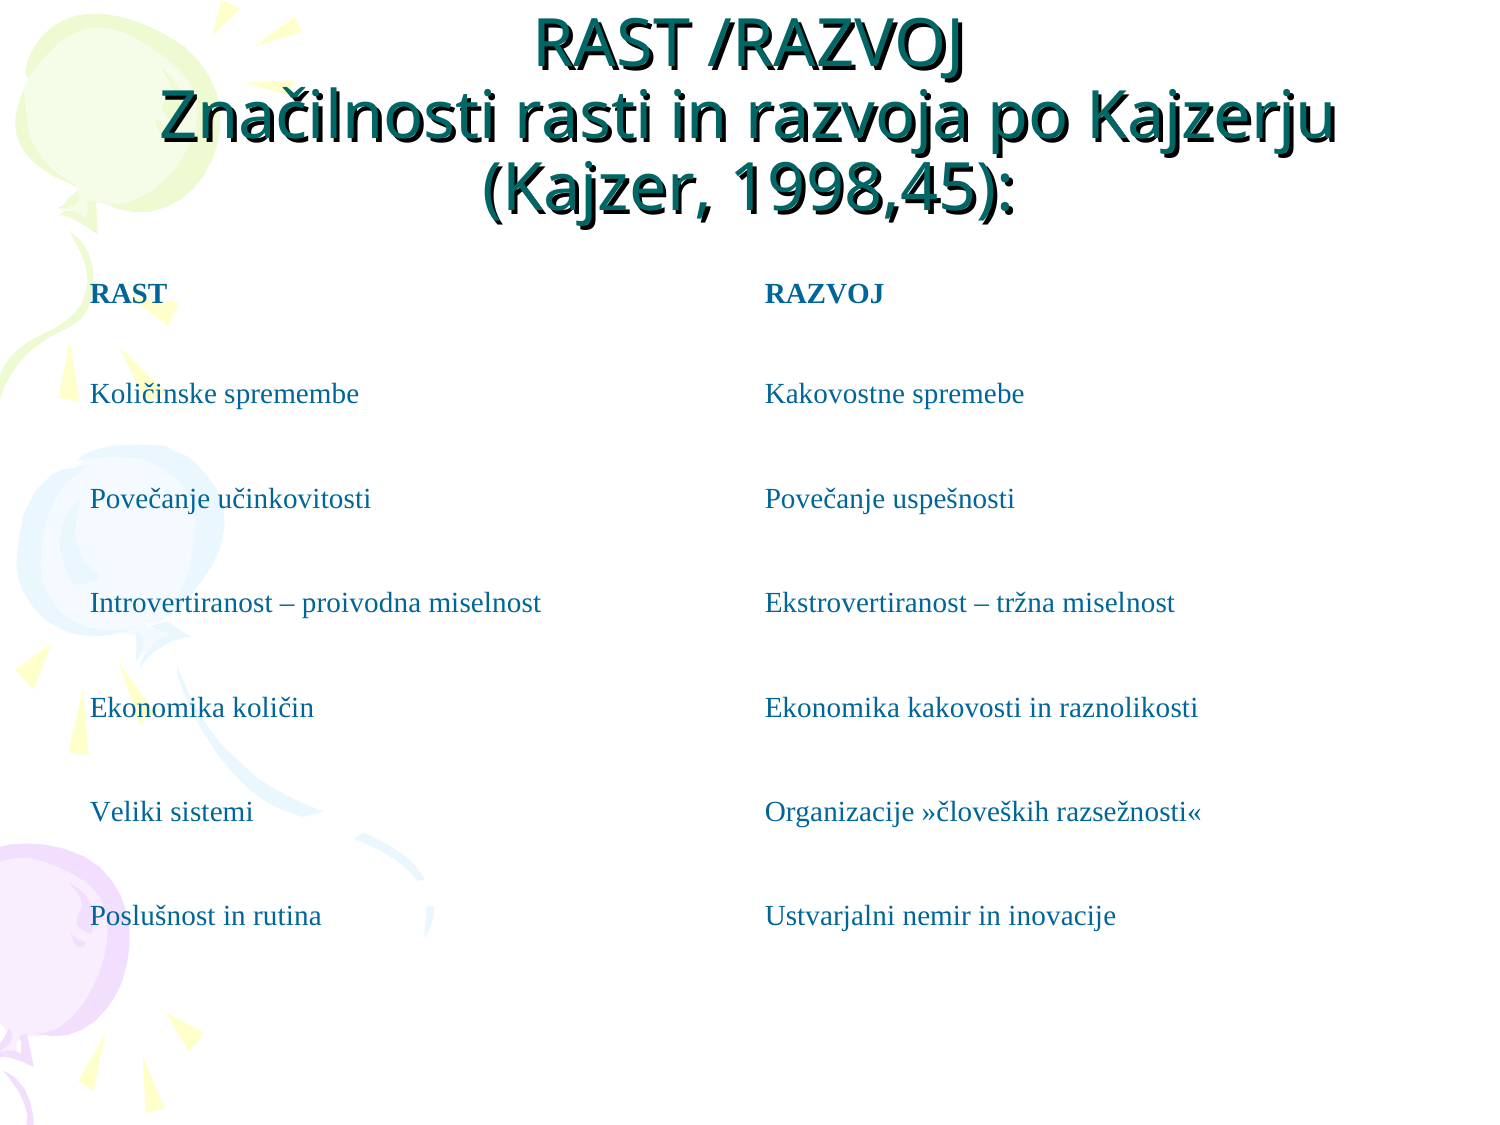

# RAST /RAZVOJ Značilnosti rasti in razvoja po Kajzerju (Kajzer, 1998,45):
| RAST | RAZVOJ |
| --- | --- |
| Količinske spremembe | Kakovostne spremebe |
| Povečanje učinkovitosti | Povečanje uspešnosti |
| Introvertiranost – proivodna miselnost | Ekstrovertiranost – tržna miselnost |
| Ekonomika količin | Ekonomika kakovosti in raznolikosti |
| Veliki sistemi | Organizacije »človeških razsežnosti« |
| Poslušnost in rutina | Ustvarjalni nemir in inovacije |